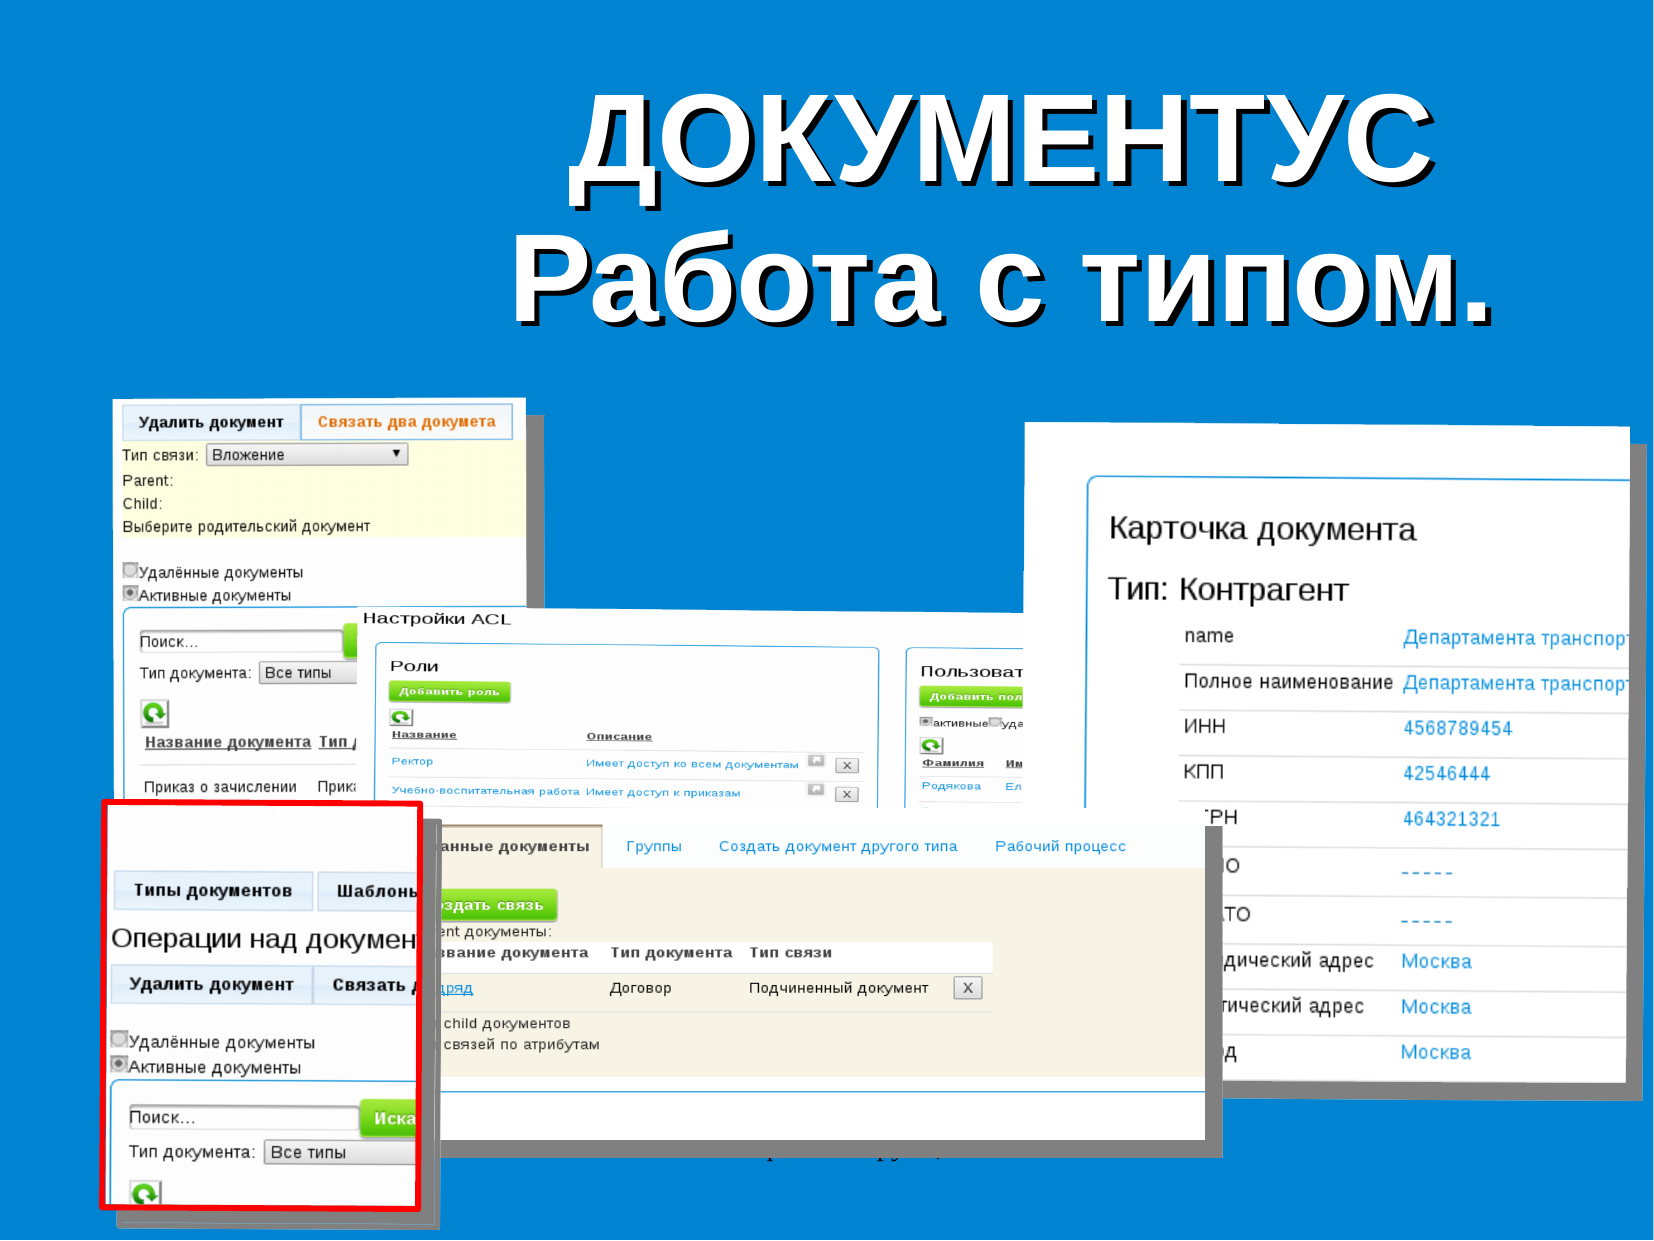

# ДОКУМЕНТУС
Работа с типом.
ООО "Альфа-Интегрум", 2013г.